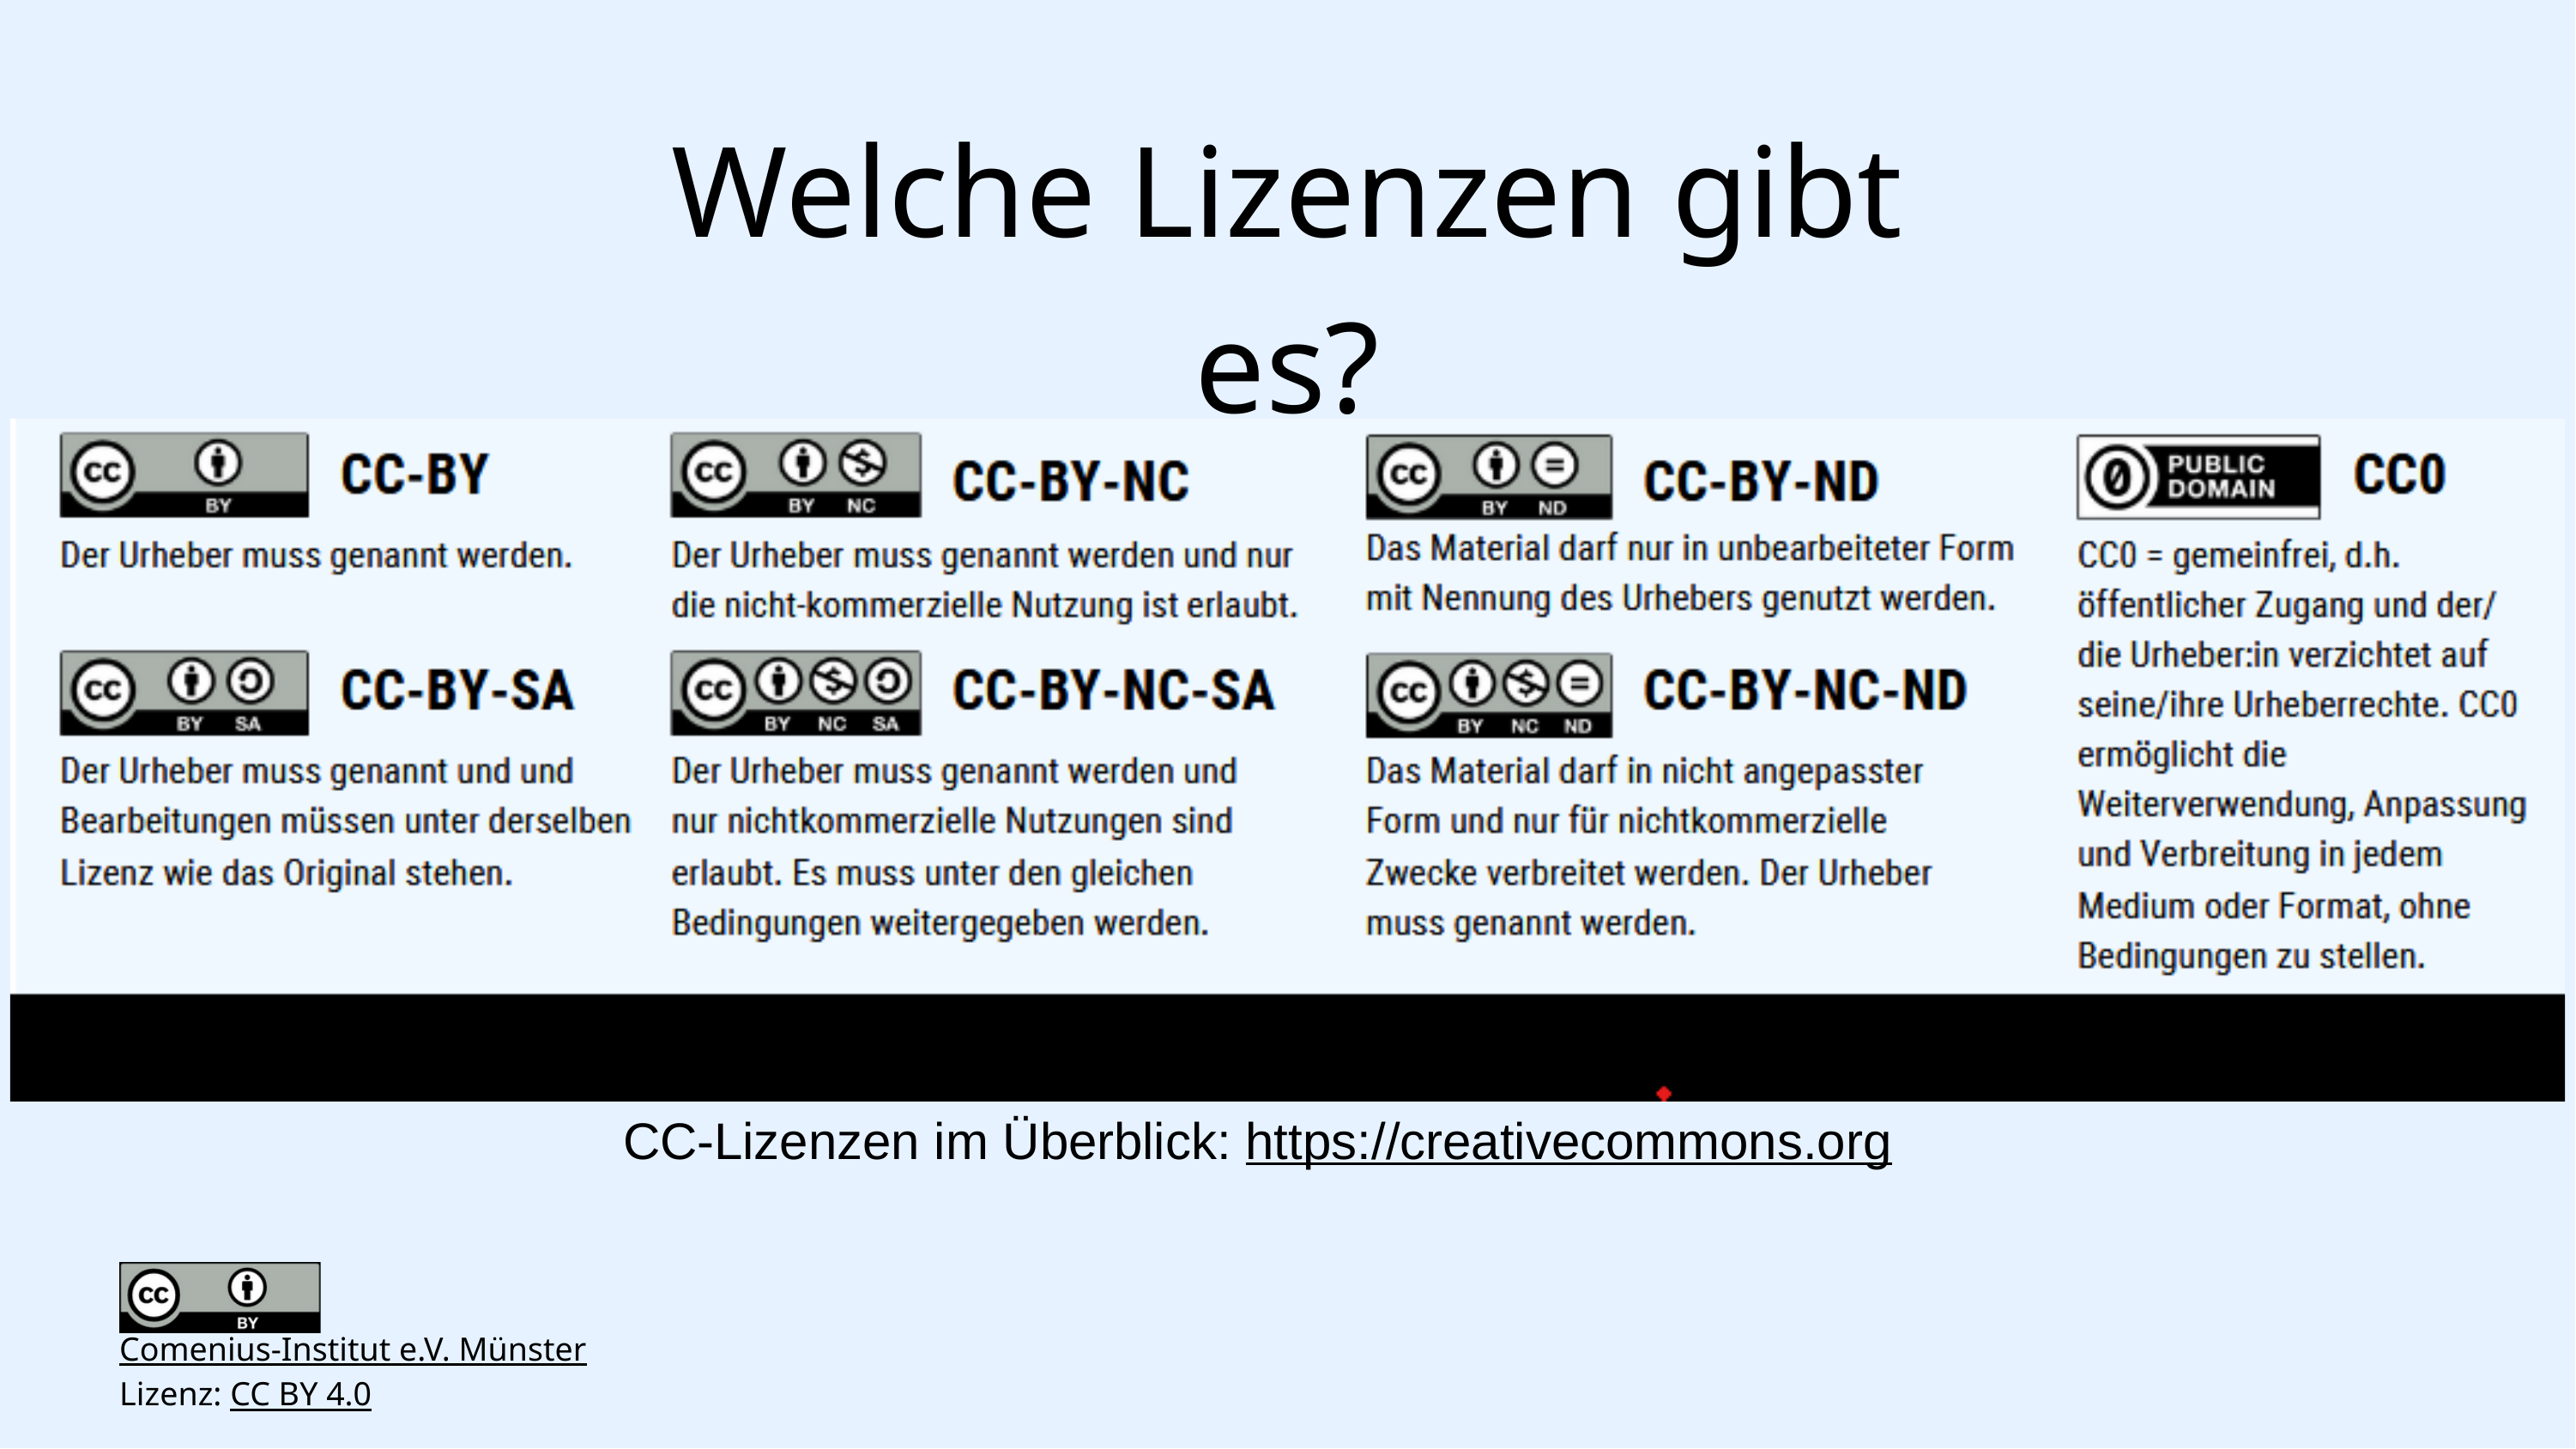

Welche Lizenzen gibt es?
CC-Lizenzen im Überblick: https://creativecommons.org
Comenius-Institut e.V. Münster
Lizenz: CC BY 4.0